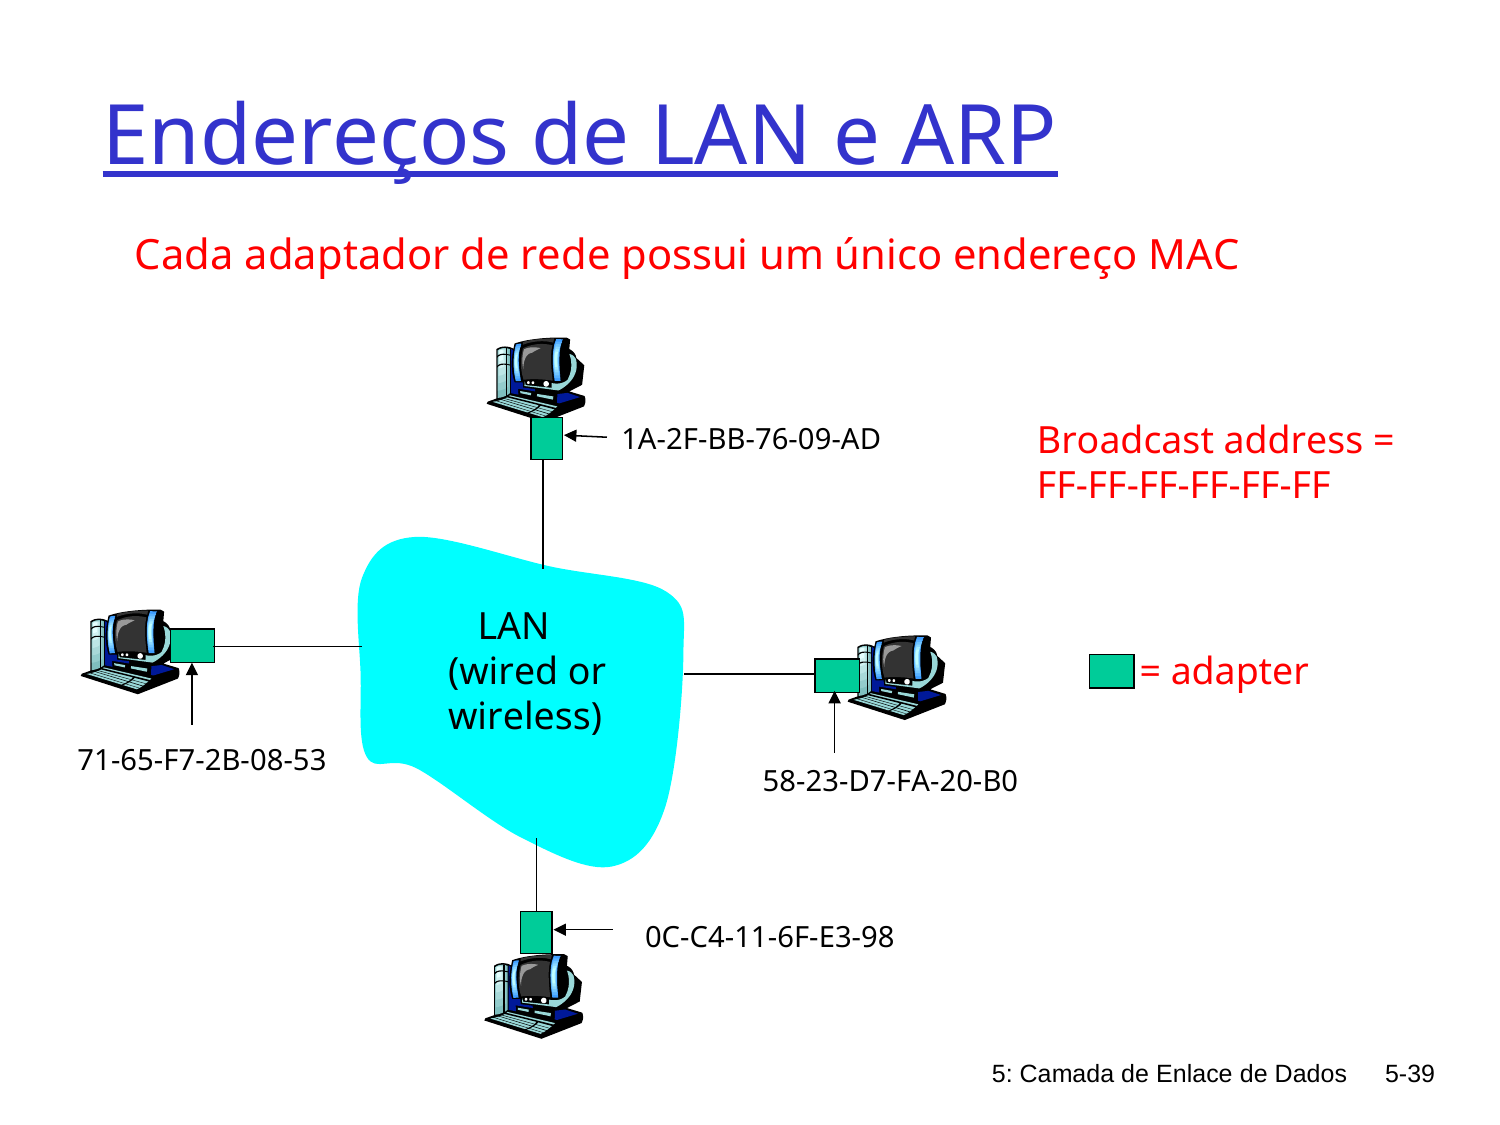

# Endereços de LAN e ARP
Cada adaptador de rede possui um único endereço MAC
Broadcast address =
FF-FF-FF-FF-FF-FF
1A-2F-BB-76-09-AD
 LAN
(wired or
wireless)
= adapter
71-65-F7-2B-08-53
58-23-D7-FA-20-B0
0C-C4-11-6F-E3-98
5: Camada de Enlace de Dados